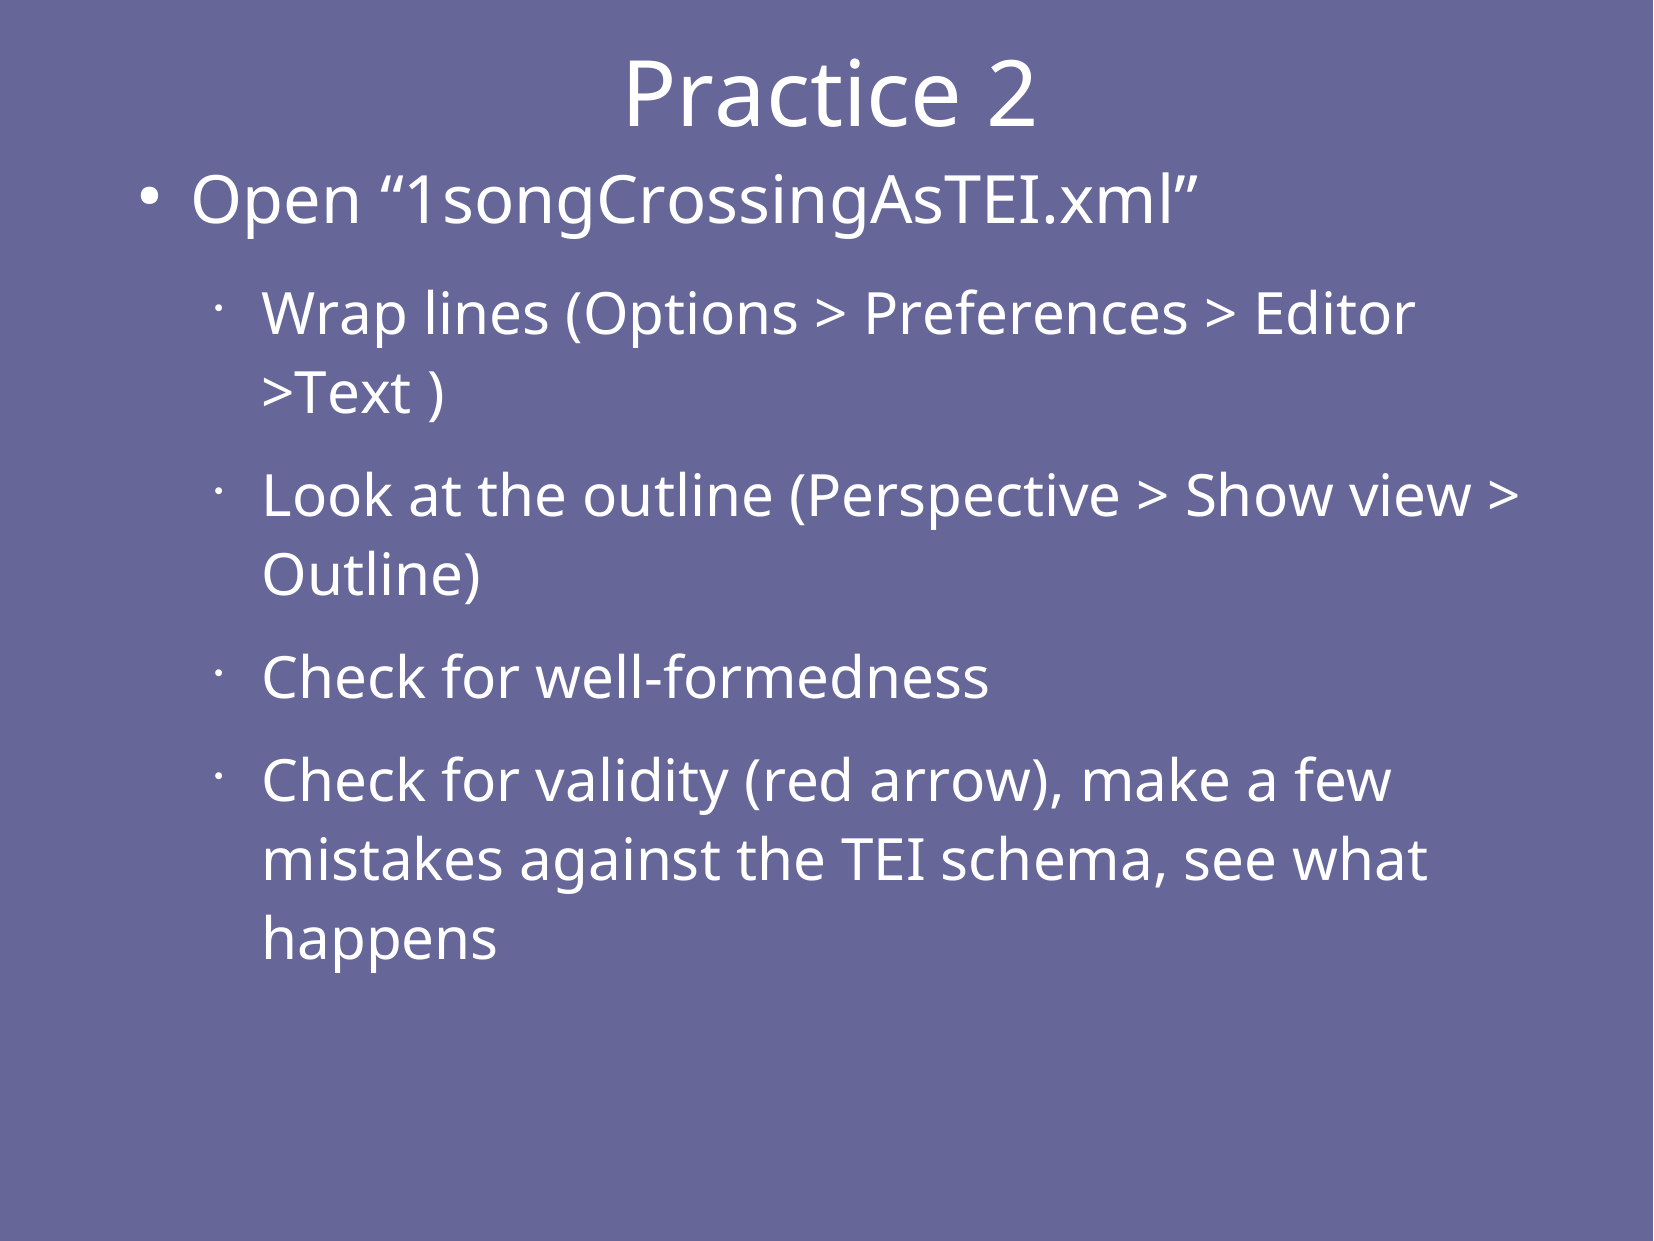

# Practice 2
Open “1songCrossingAsTEI.xml”
Wrap lines (Options > Preferences > Editor >Text )
Look at the outline (Perspective > Show view > Outline)
Check for well-formedness
Check for validity (red arrow), make a few mistakes against the TEI schema, see what happens